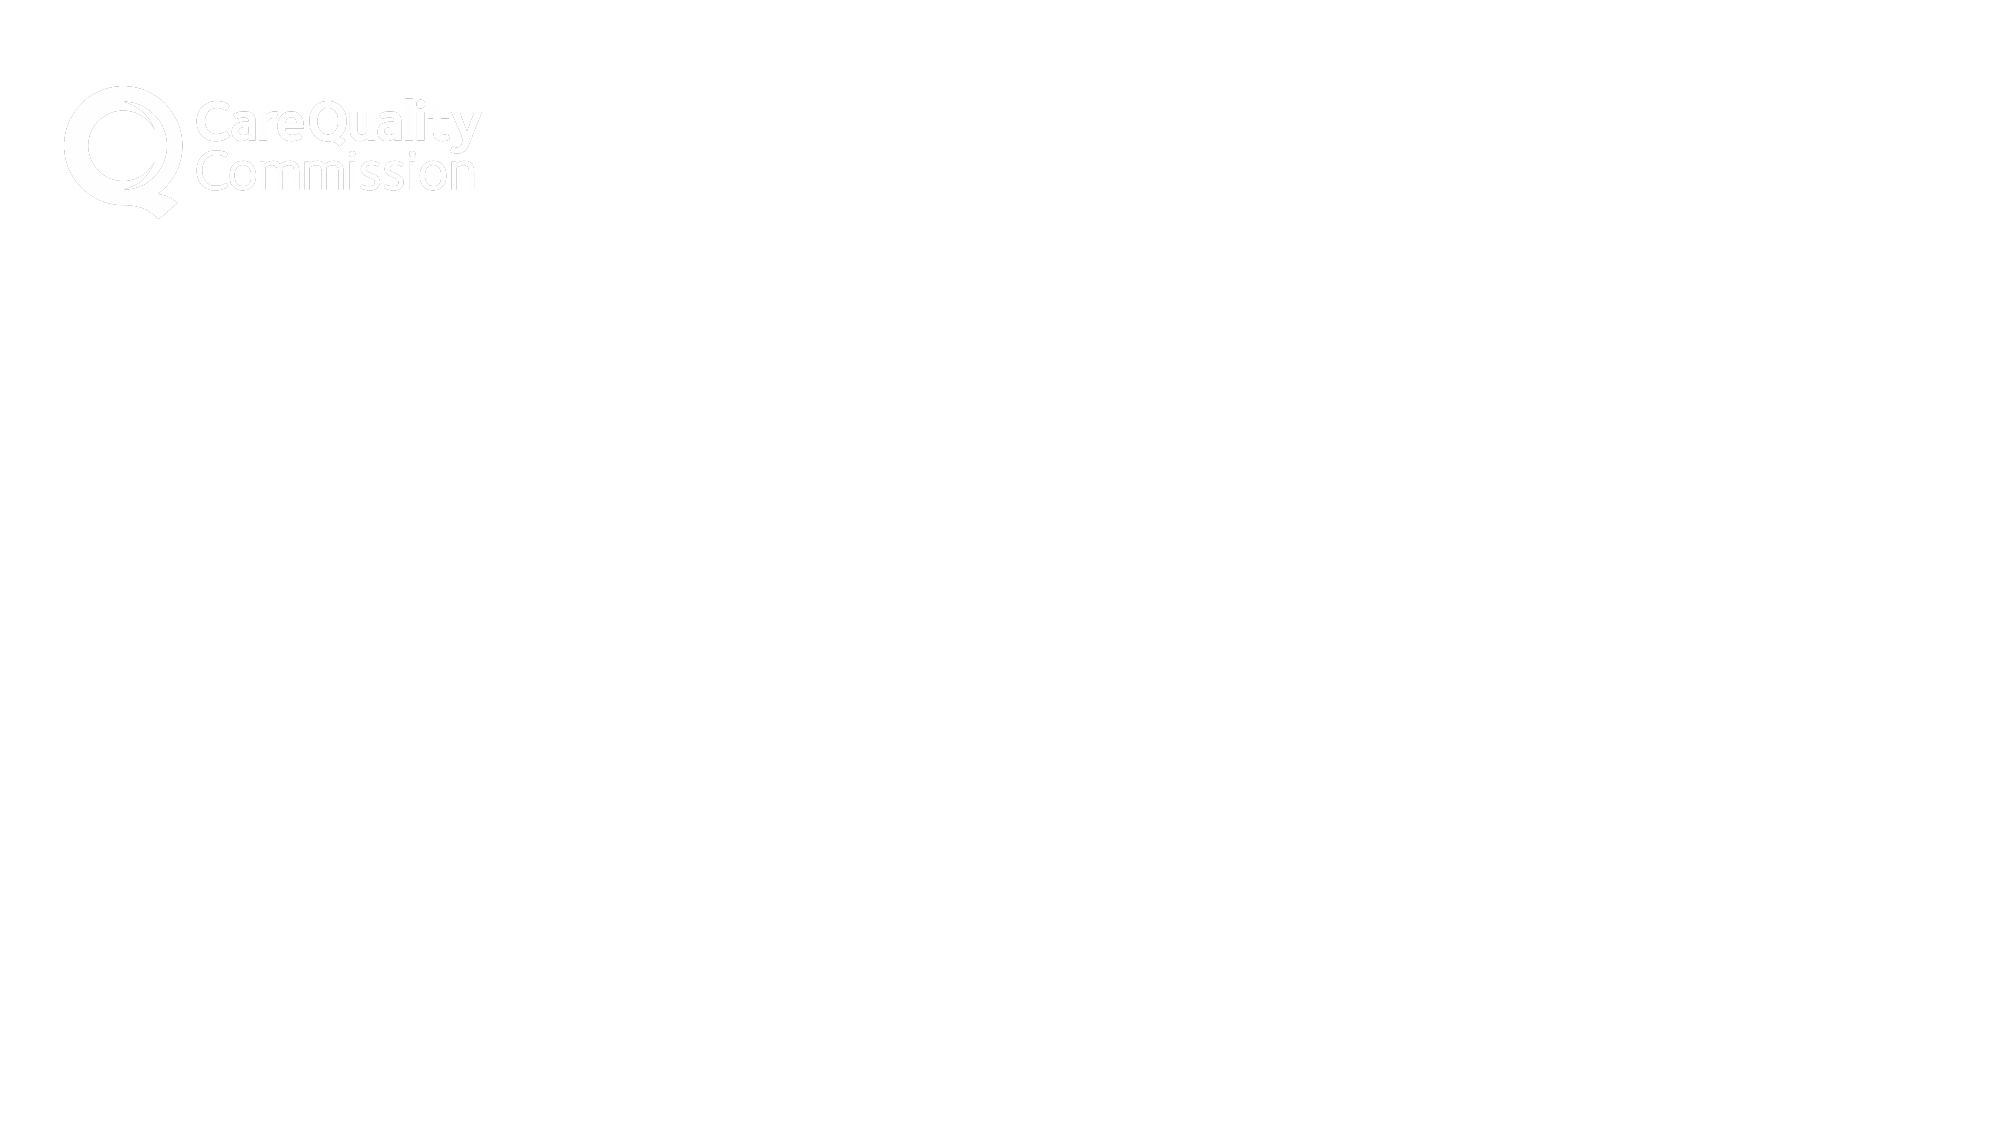

Listening, Learning and Responding to Concerns Review Recommendations Update
July 2024